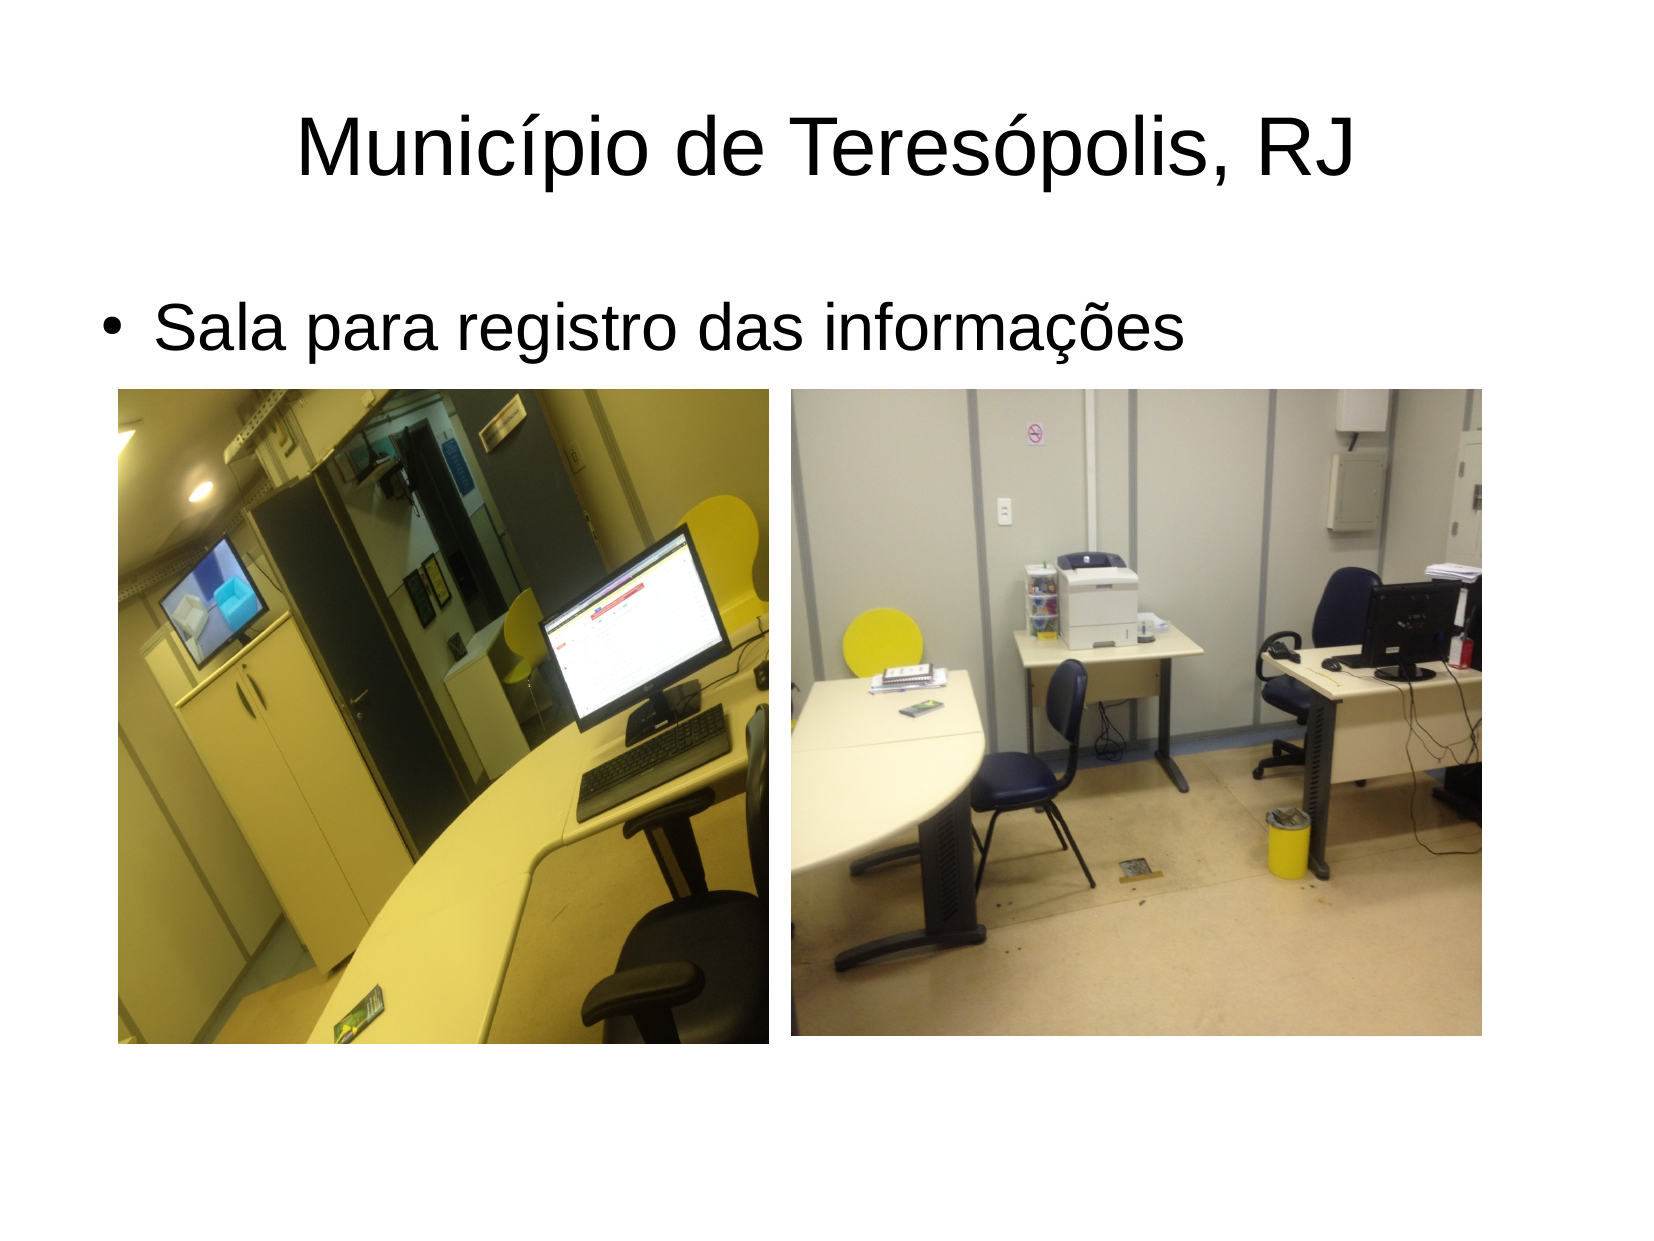

# Município de Teresópolis, RJ
Sala para registro das informações